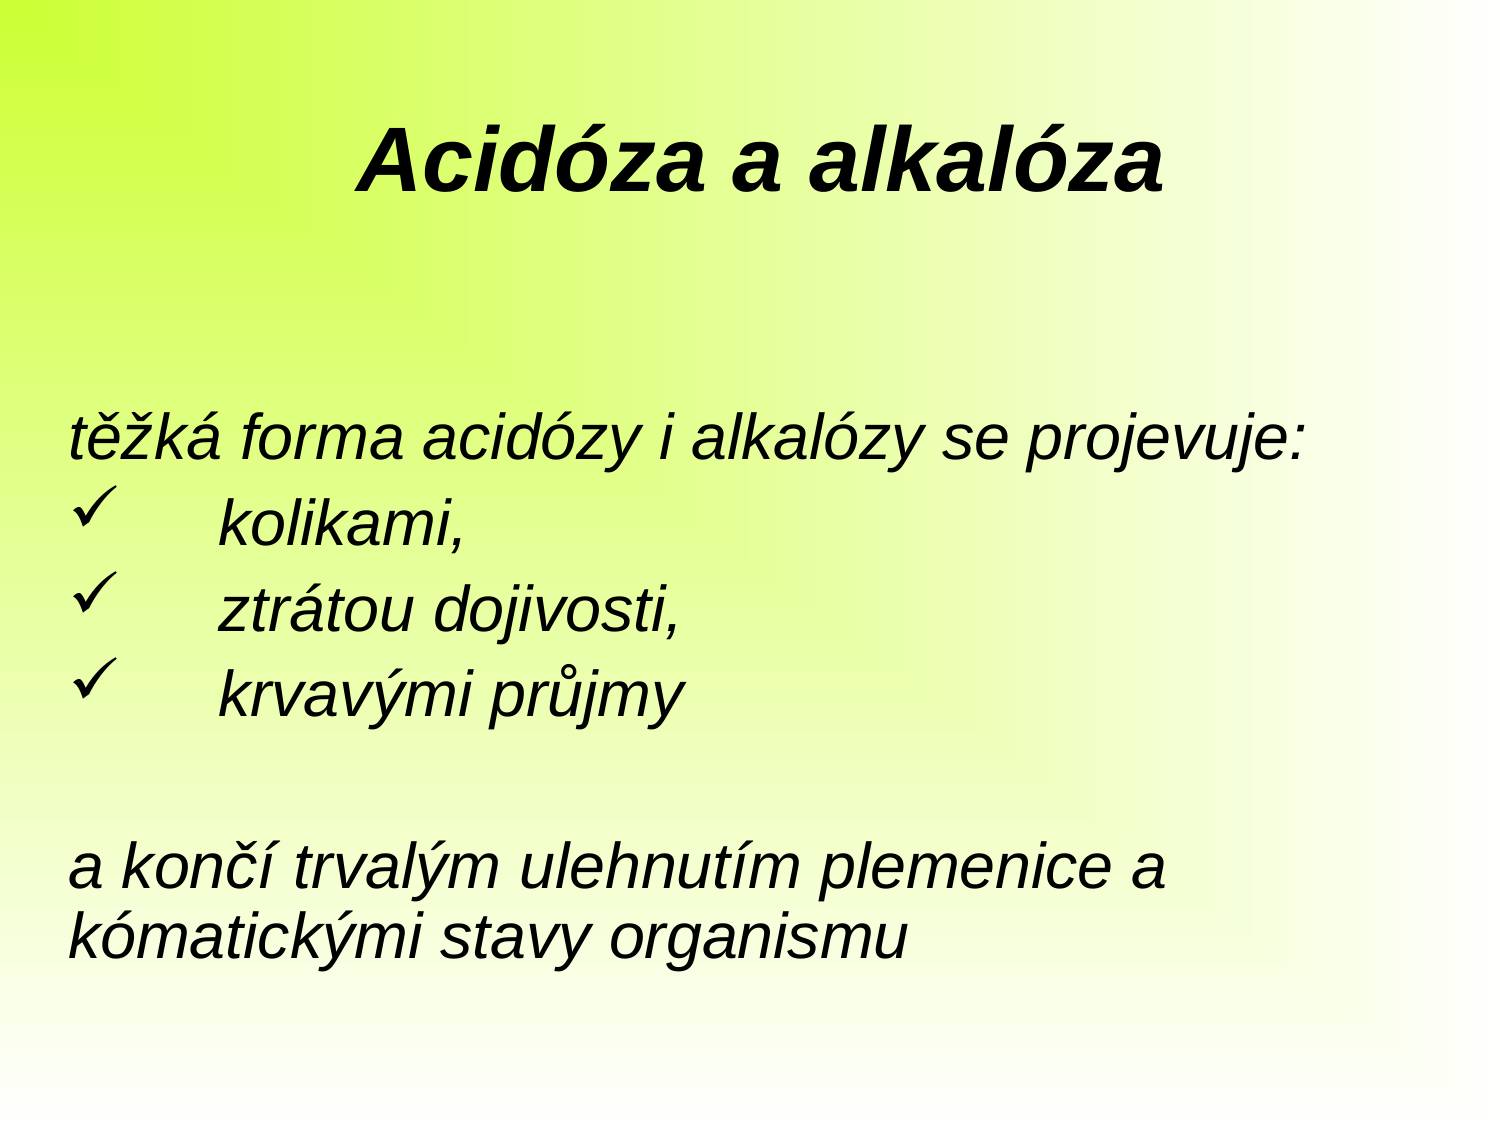

# Acidóza a alkalóza
těžká forma acidózy i alkalózy se projevuje:
	kolikami,
	ztrátou dojivosti,
	krvavými průjmy
a končí trvalým ulehnutím plemenice a kómatickými stavy organismu